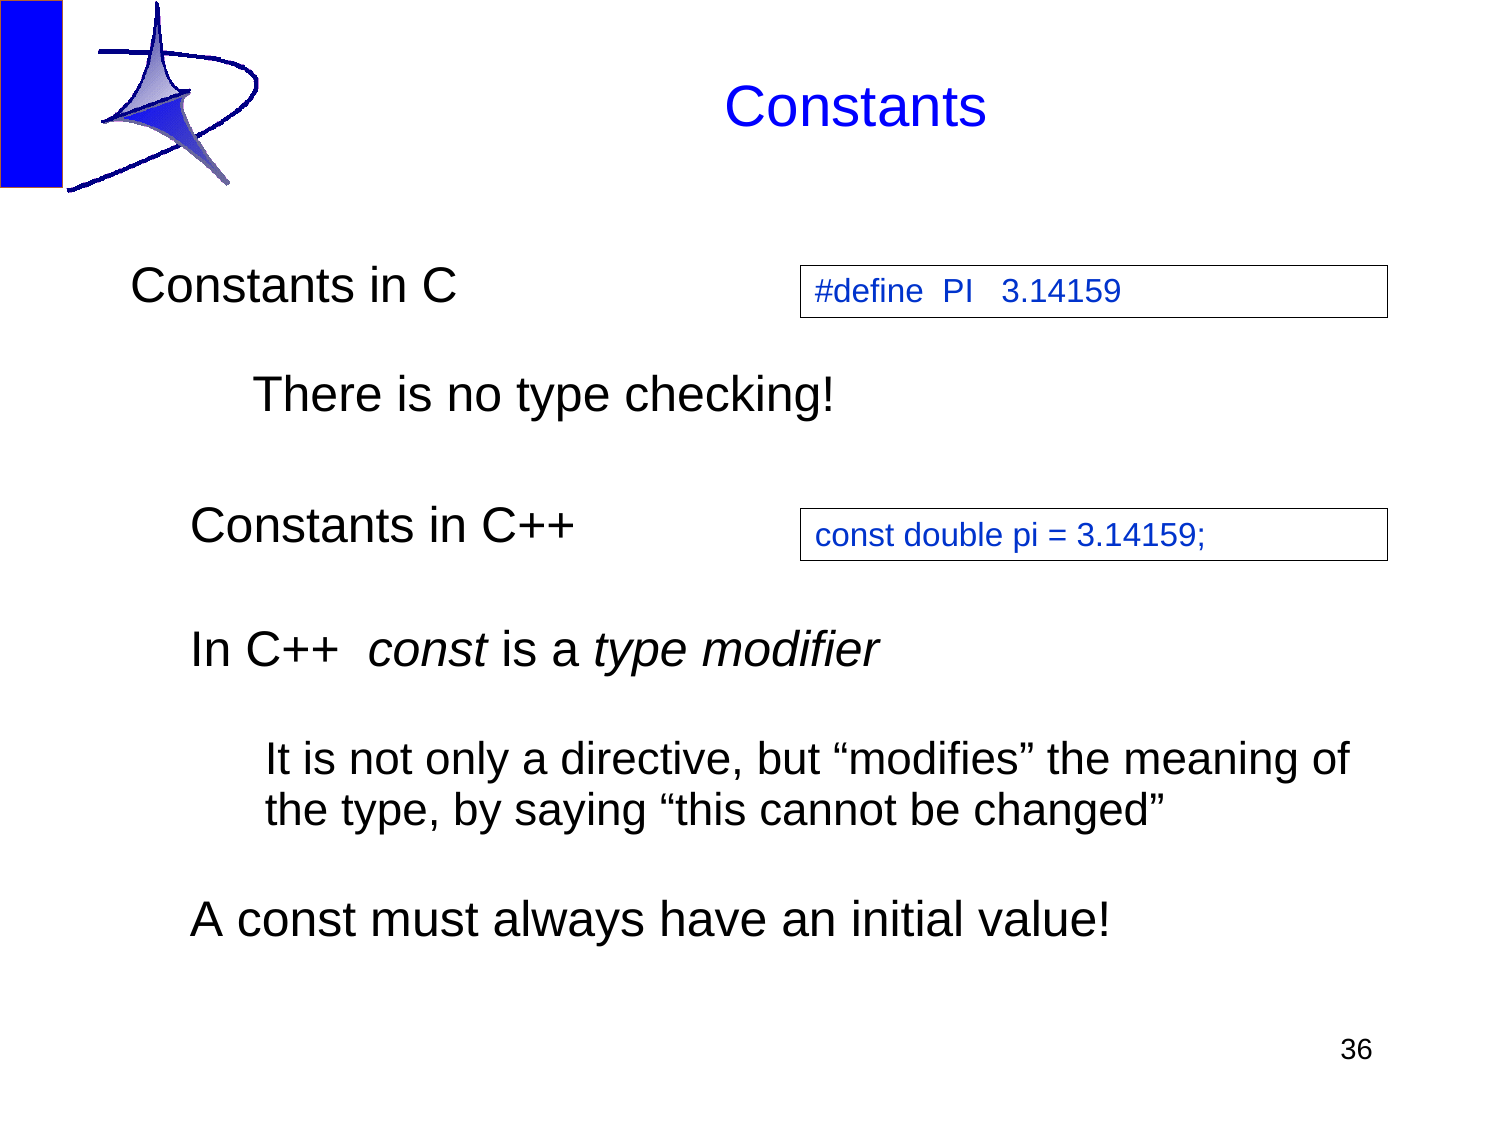

# Constants
Constants in C
#define PI 3.14159
There is no type checking!
Constants in C++
const double pi = 3.14159;
In C++ const is a type modifier
It is not only a directive, but “modifies” the meaning of the type, by saying “this cannot be changed”
A const must always have an initial value!
36